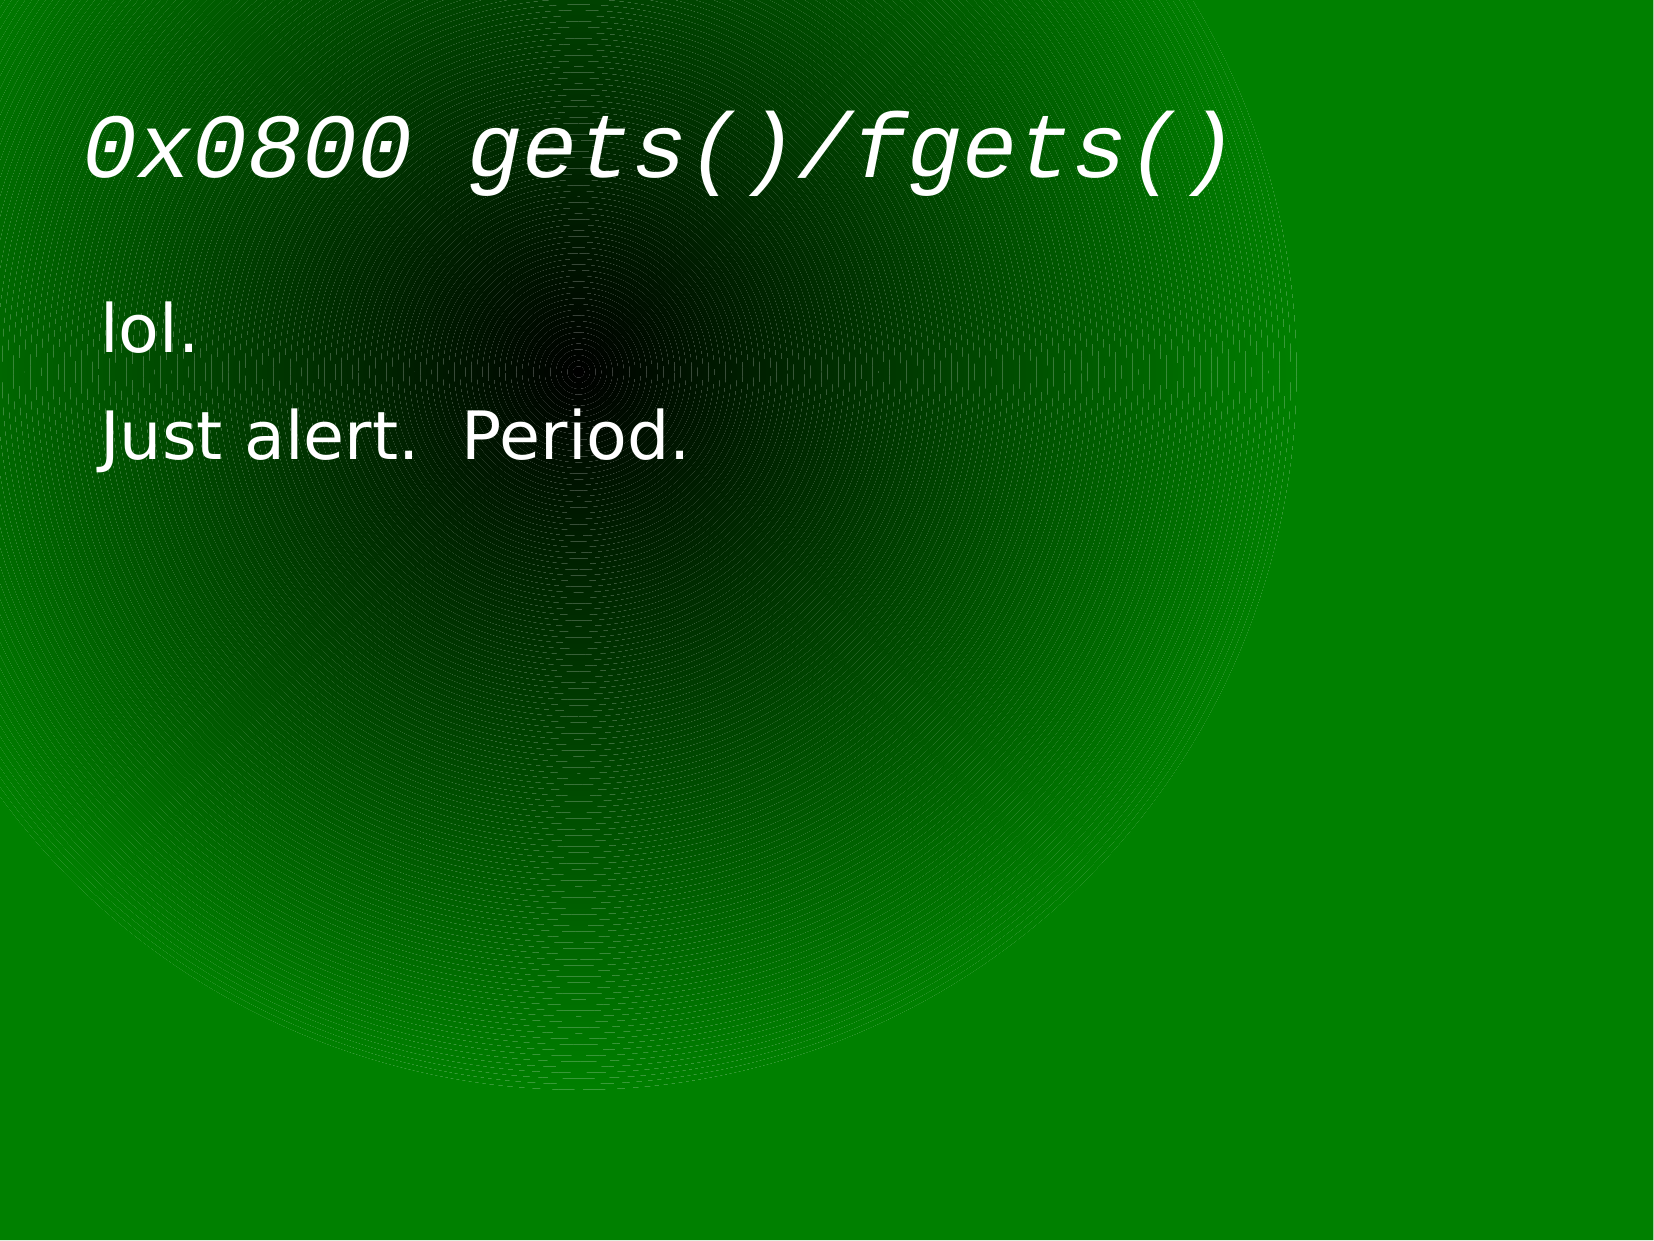

# 0x0800 gets()/fgets()
lol.
Just alert. Period.